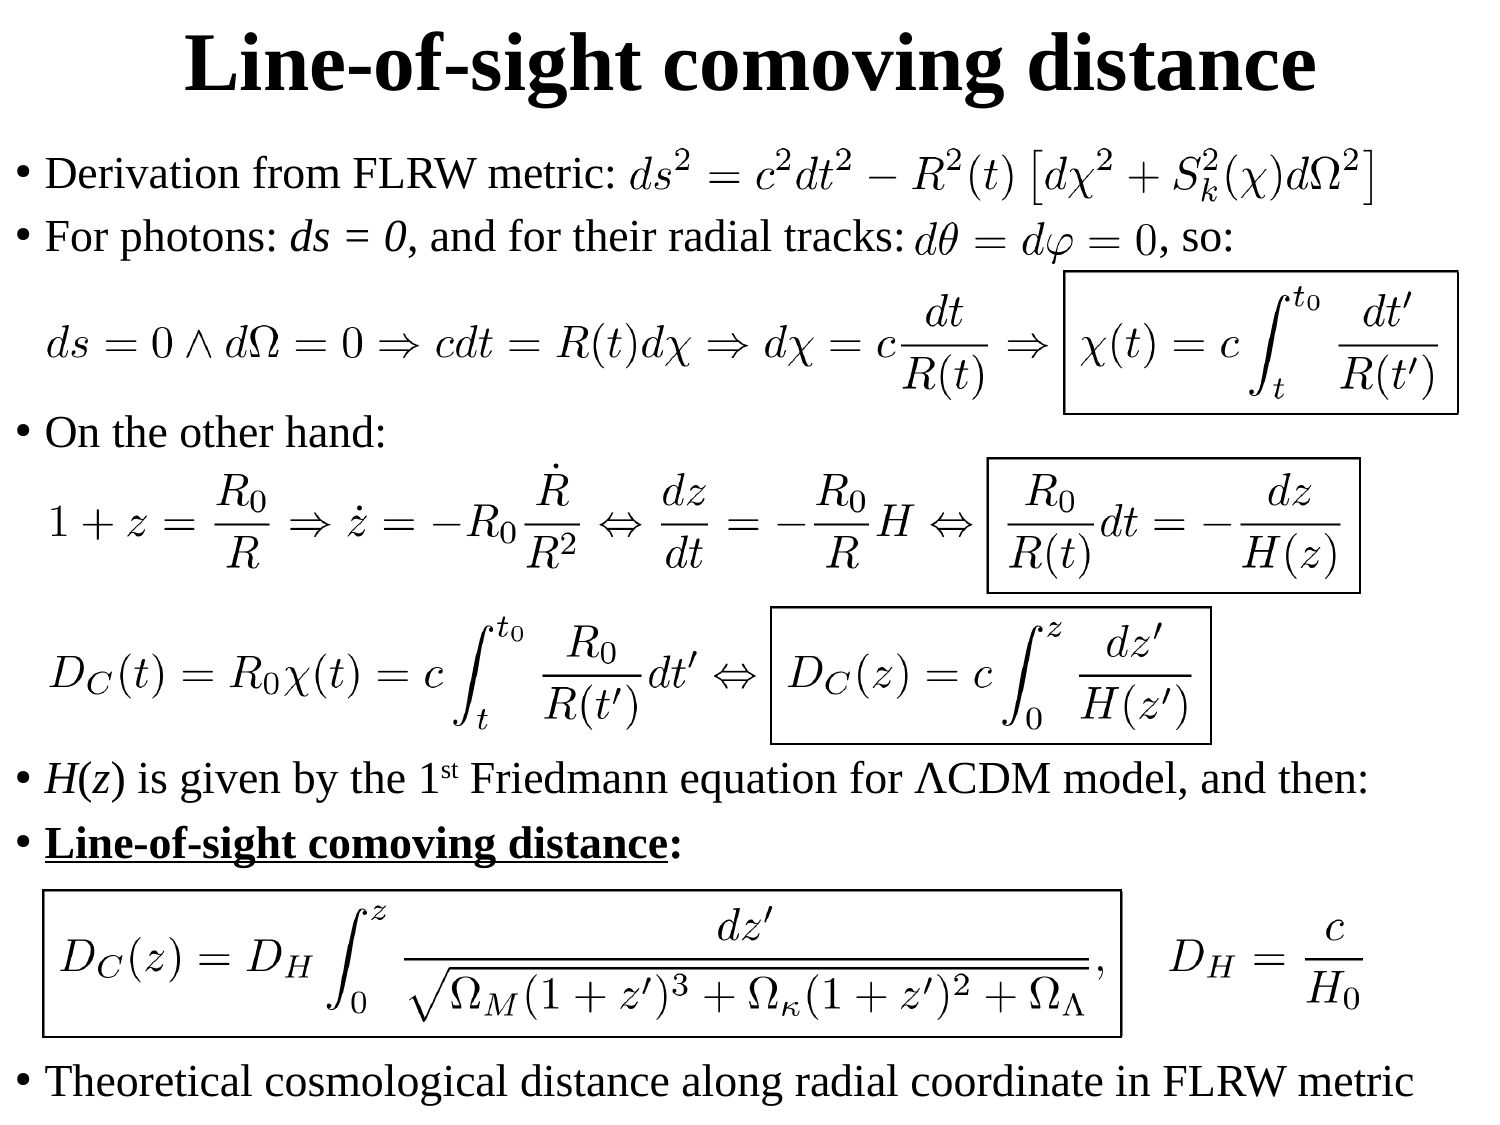

Line-of-sight comoving distance
# Derivation from FLRW metric:
For photons: ds = 0, and for their radial tracks: , so:
On the other hand:
H(z) is given by the 1st Friedmann equation for ΛCDM model, and then:
Line-of-sight comoving distance:
Theoretical cosmological distance along radial coordinate in FLRW metric